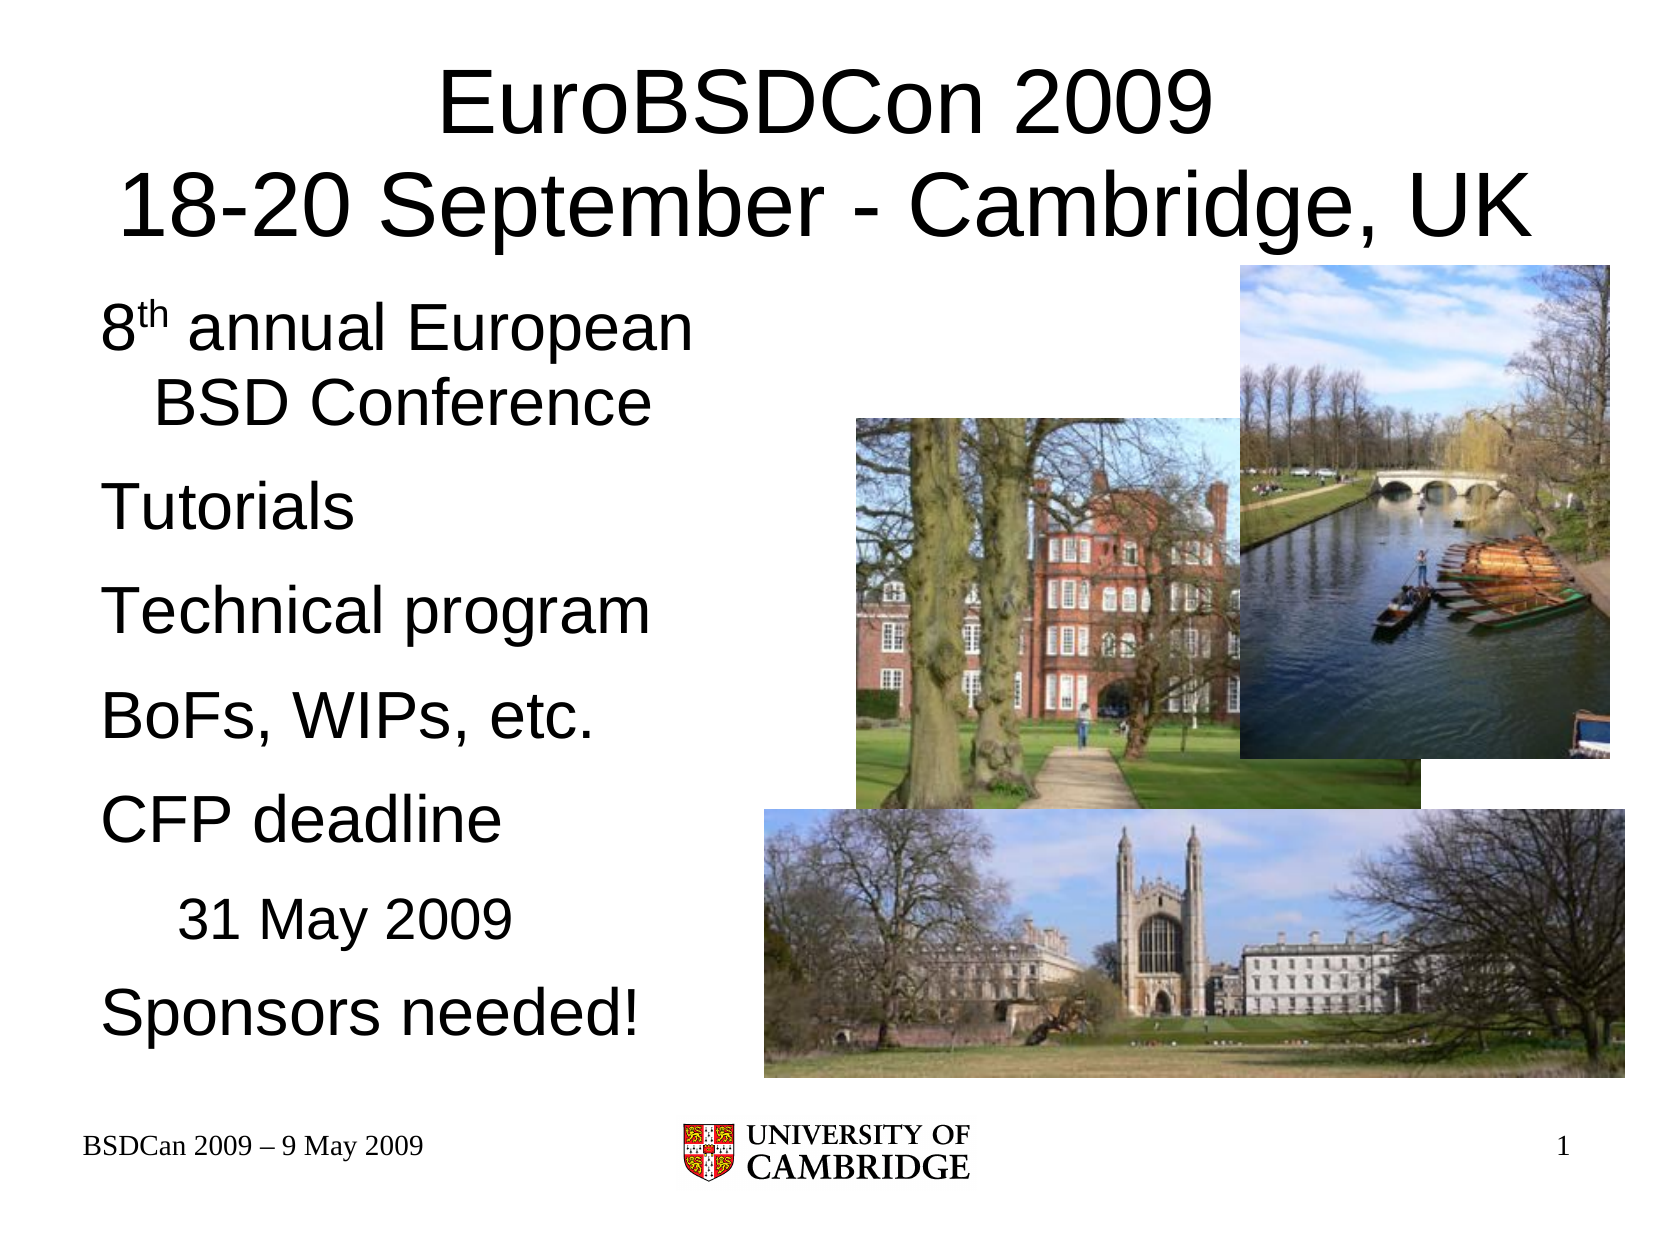

# EuroBSDCon 2009 18-20 September - Cambridge, UK
8th annual European BSD Conference
Tutorials
Technical program
BoFs, WIPs, etc.
CFP deadline
31 May 2009
Sponsors needed!
21 February 2006
1